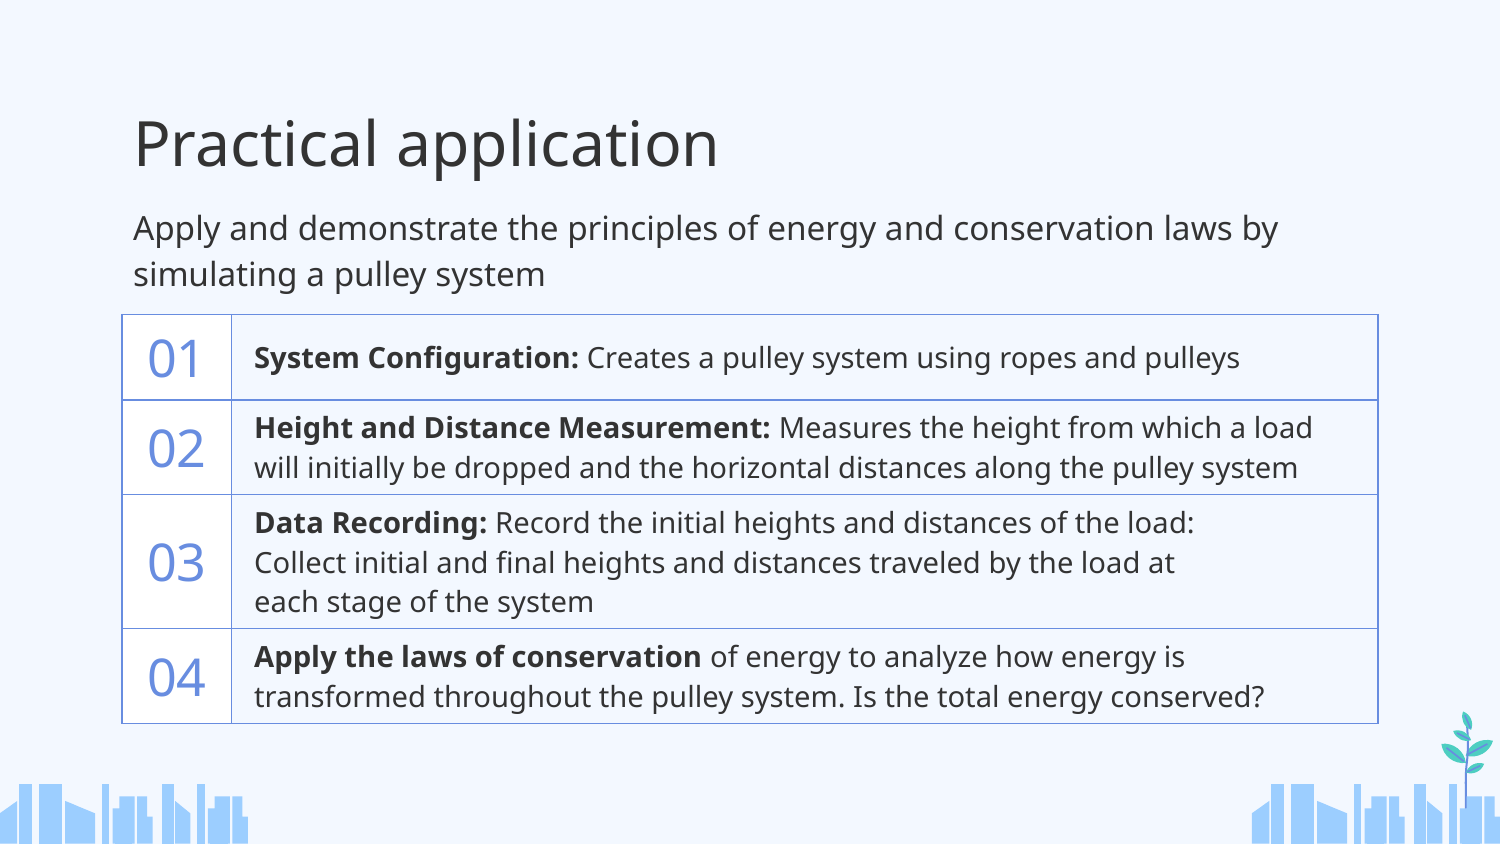

# Practical application
Apply and demonstrate the principles of energy and conservation laws by simulating a pulley system
| 01 | System Configuration: Creates a pulley system using ropes and pulleys |
| --- | --- |
| 02 | Height and Distance Measurement: Measures the height from which a load will initially be dropped and the horizontal distances along the pulley system |
| 03 | Data Recording: Record the initial heights and distances of the load: Collect initial and final heights and distances traveled by the load at each stage of the system |
| 04 | Apply the laws of conservation of energy to analyze how energy is transformed throughout the pulley system. Is the total energy conserved? |